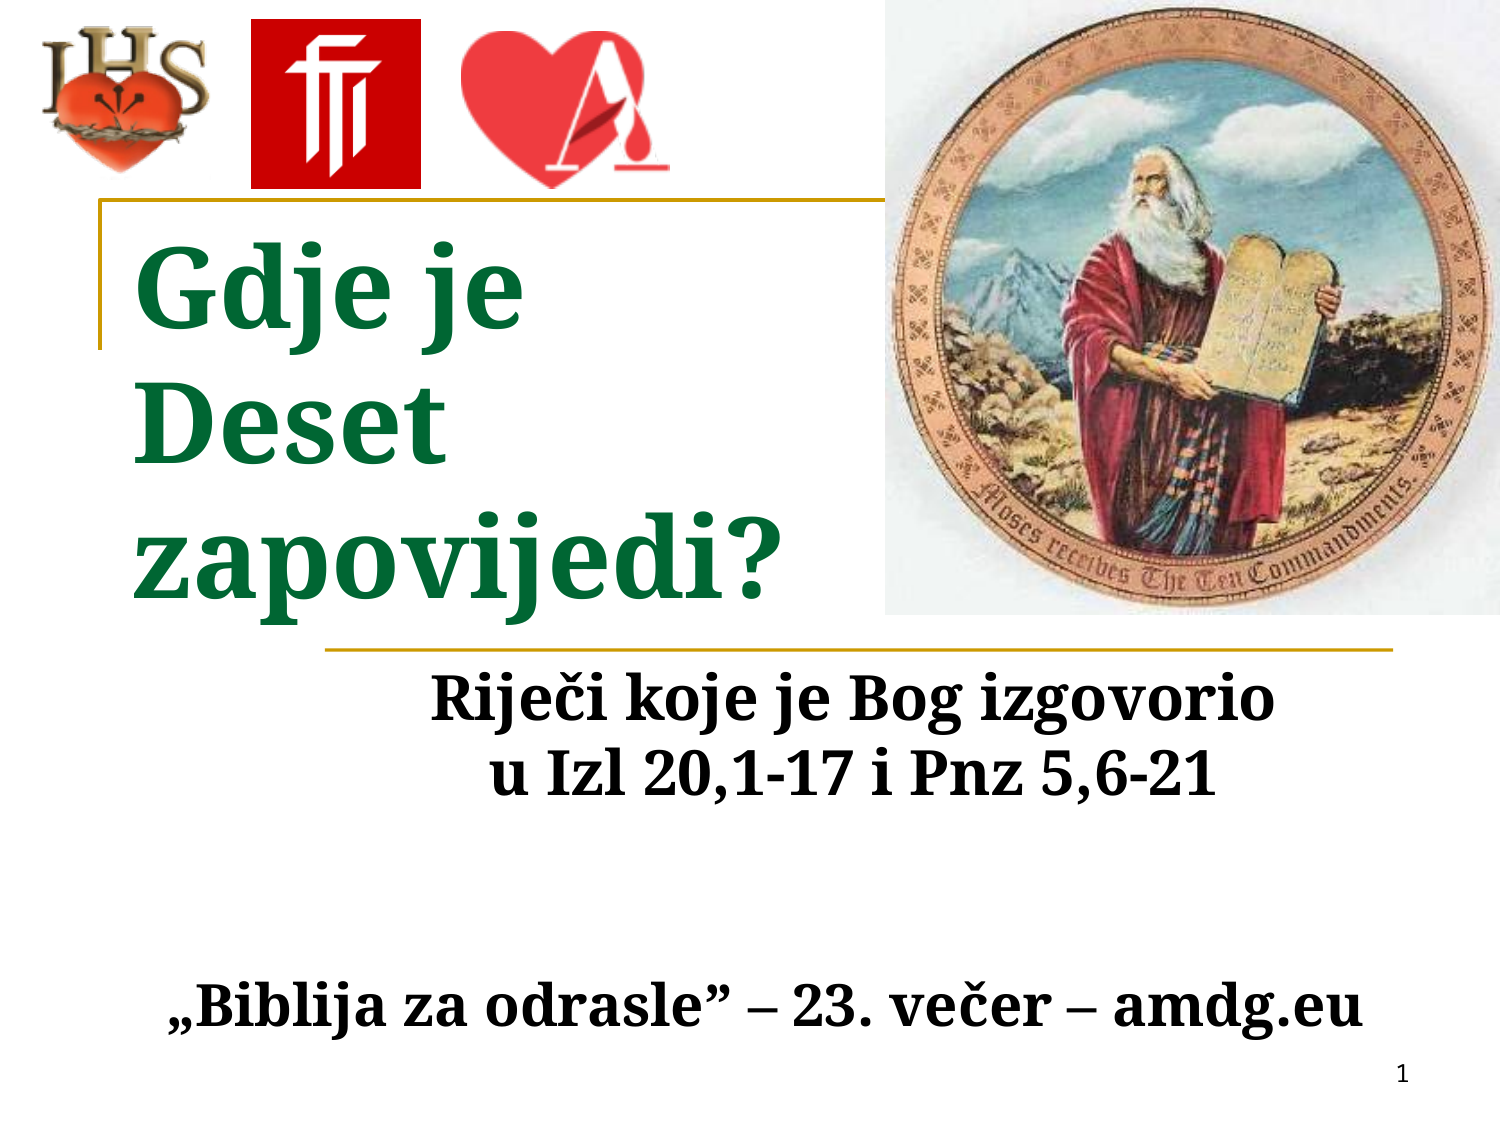

# Gdje je Deset zapovijedi?
Riječi koje je Bog izgovorio
 u Izl 20,1-17 i Pnz 5,6-21
„Biblija za odrasle” – 23. večer – amdg.eu